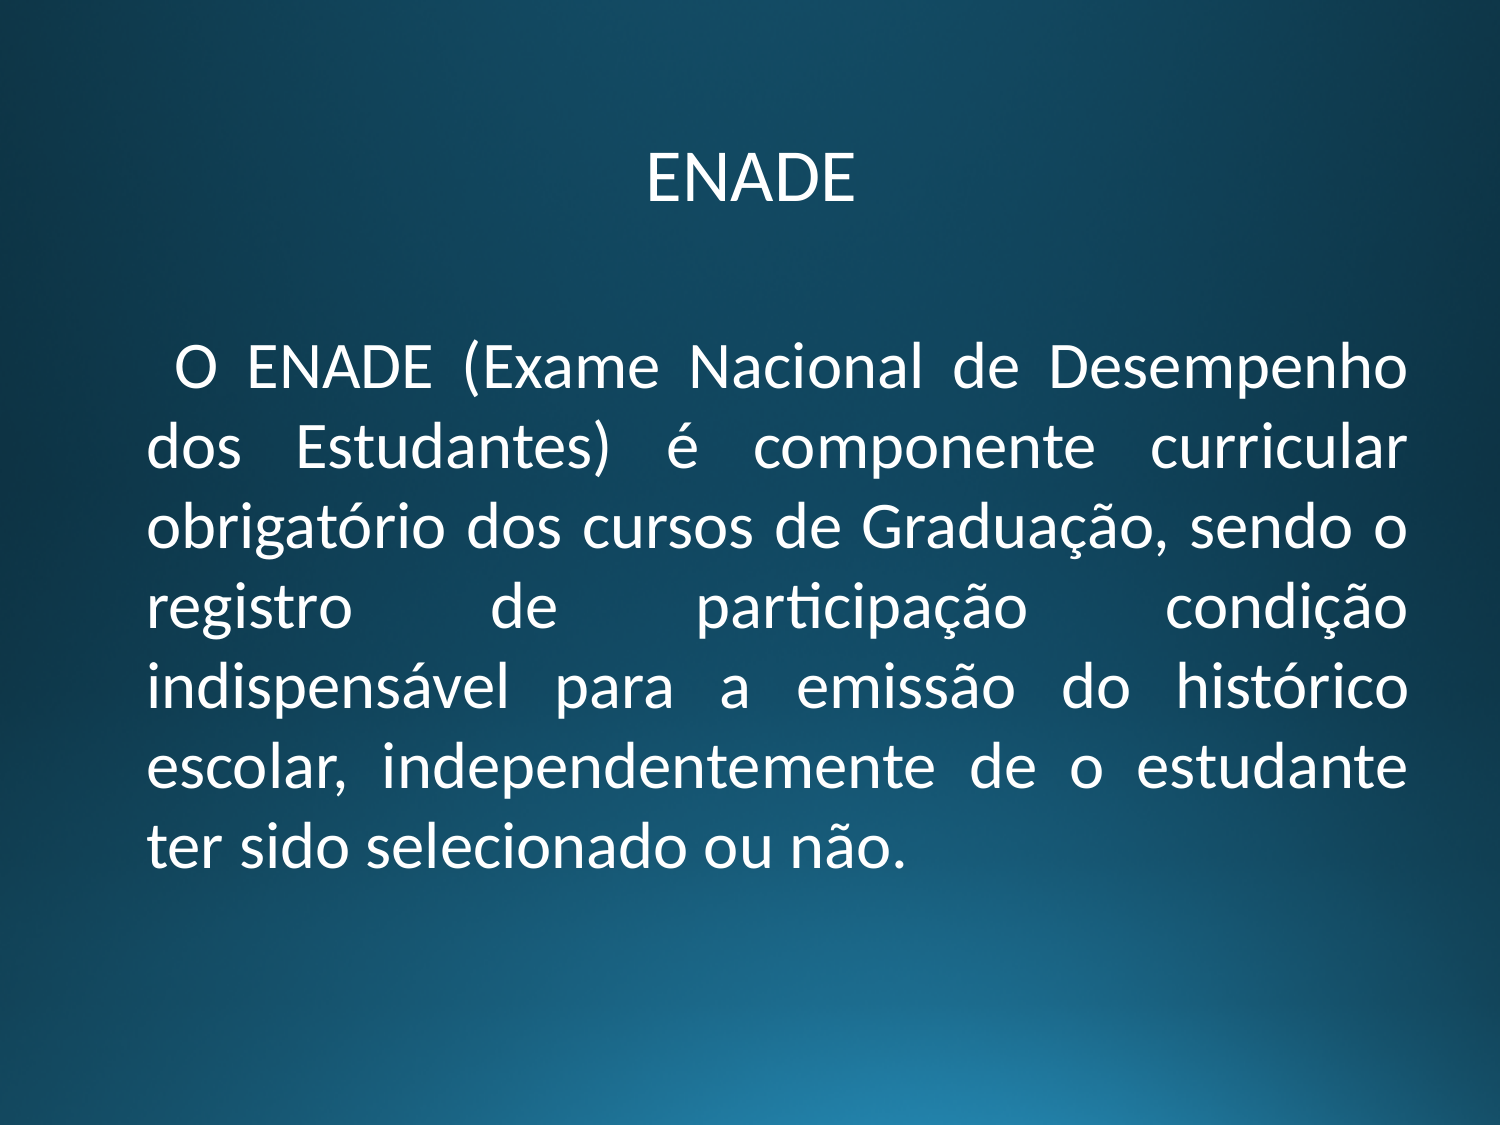

ENADE
 O ENADE (Exame Nacional de Desempenho dos Estudantes) é componente curricular obrigatório dos cursos de Graduação, sendo o registro de participação condição indispensável para a emissão do histórico escolar, independentemente de o estudante ter sido selecionado ou não.